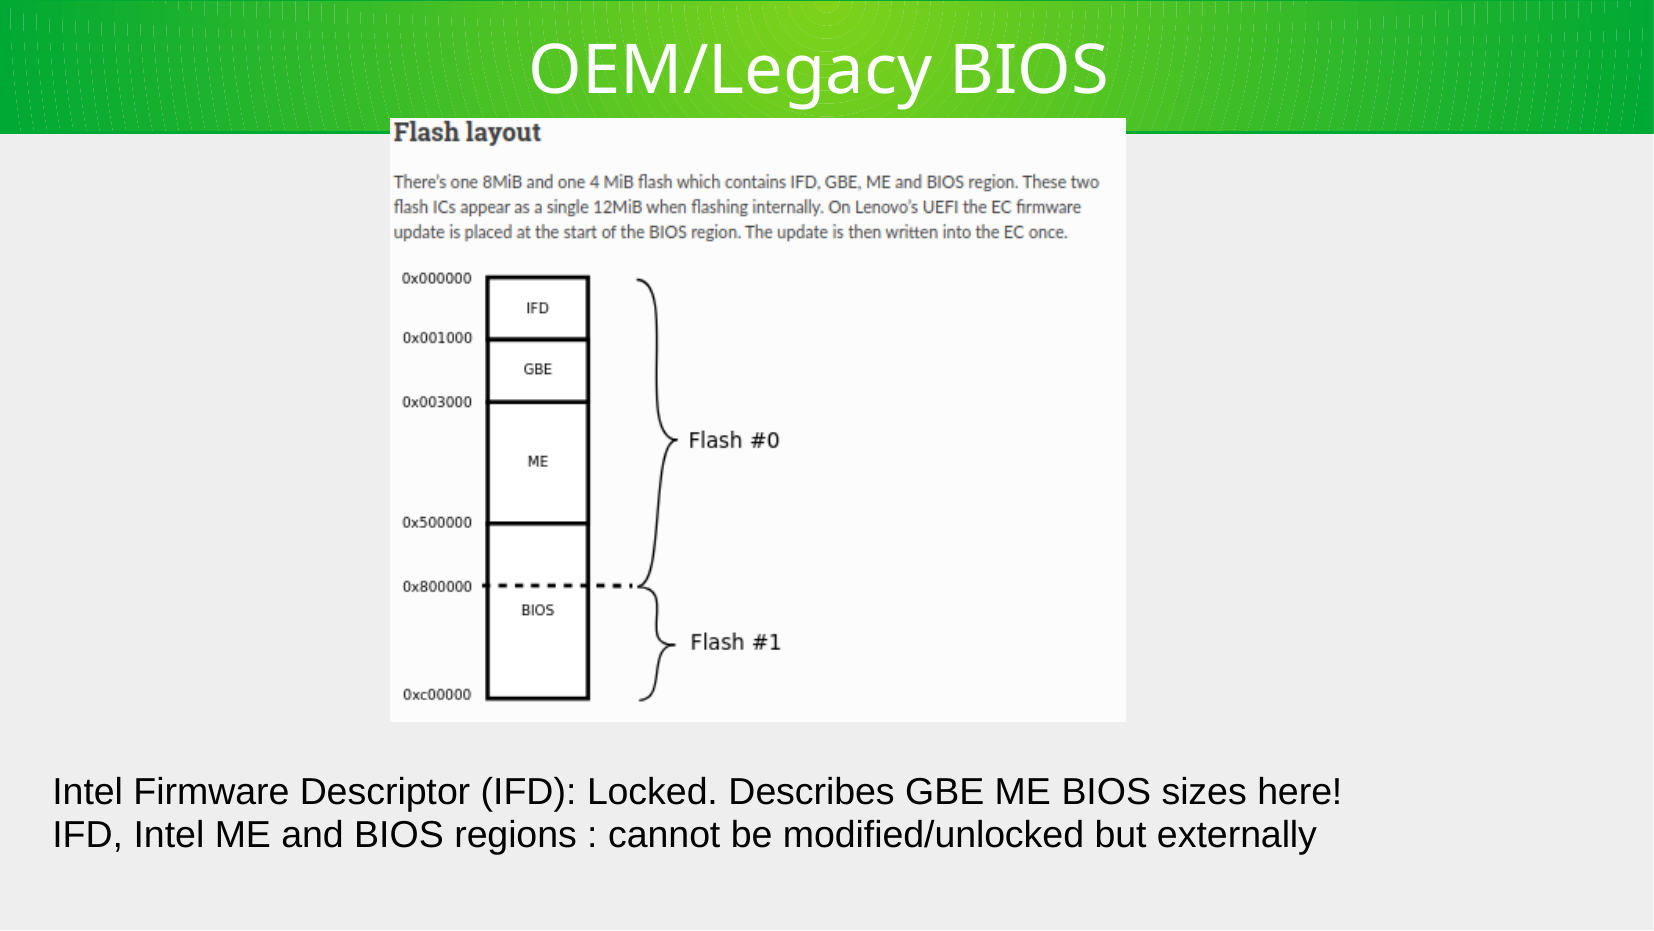

# OEM/Legacy BIOS
Intel Firmware Descriptor (IFD): Locked. Describes GBE ME BIOS sizes here!
IFD, Intel ME and BIOS regions : cannot be modified/unlocked but externally